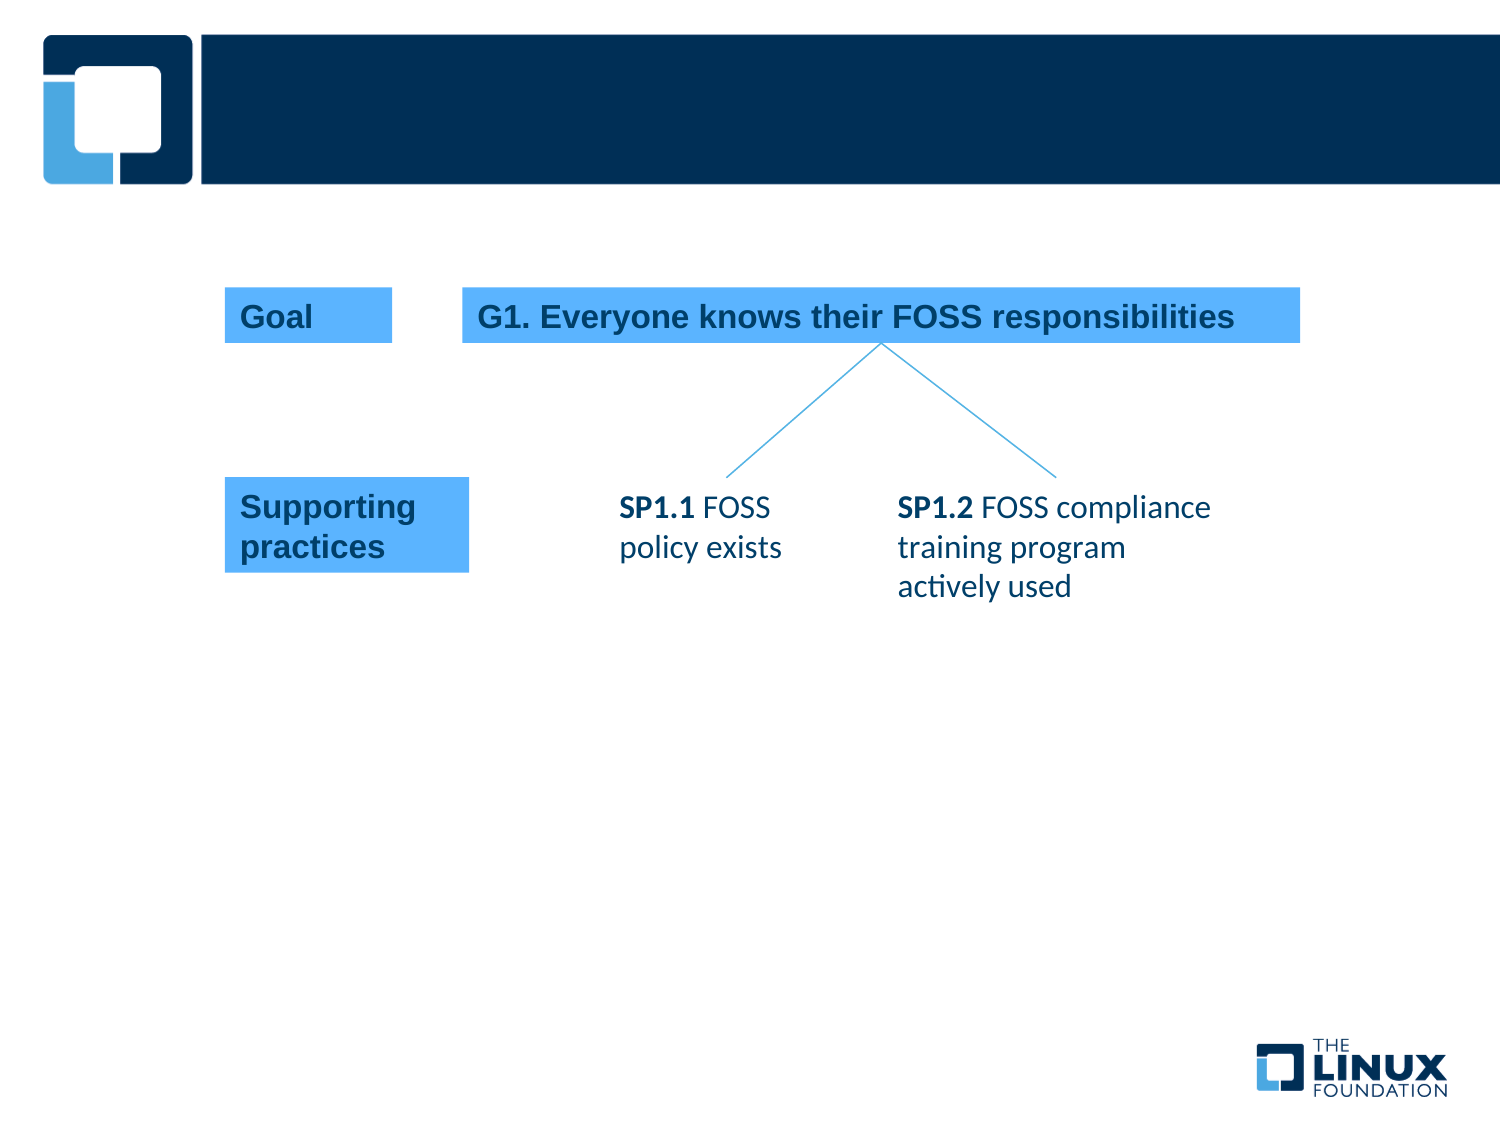

Goal
G1. Everyone knows their FOSS responsibilities
SP1.1 FOSS policy exists
SP1.2 FOSS compliance training program actively used
Supporting practices